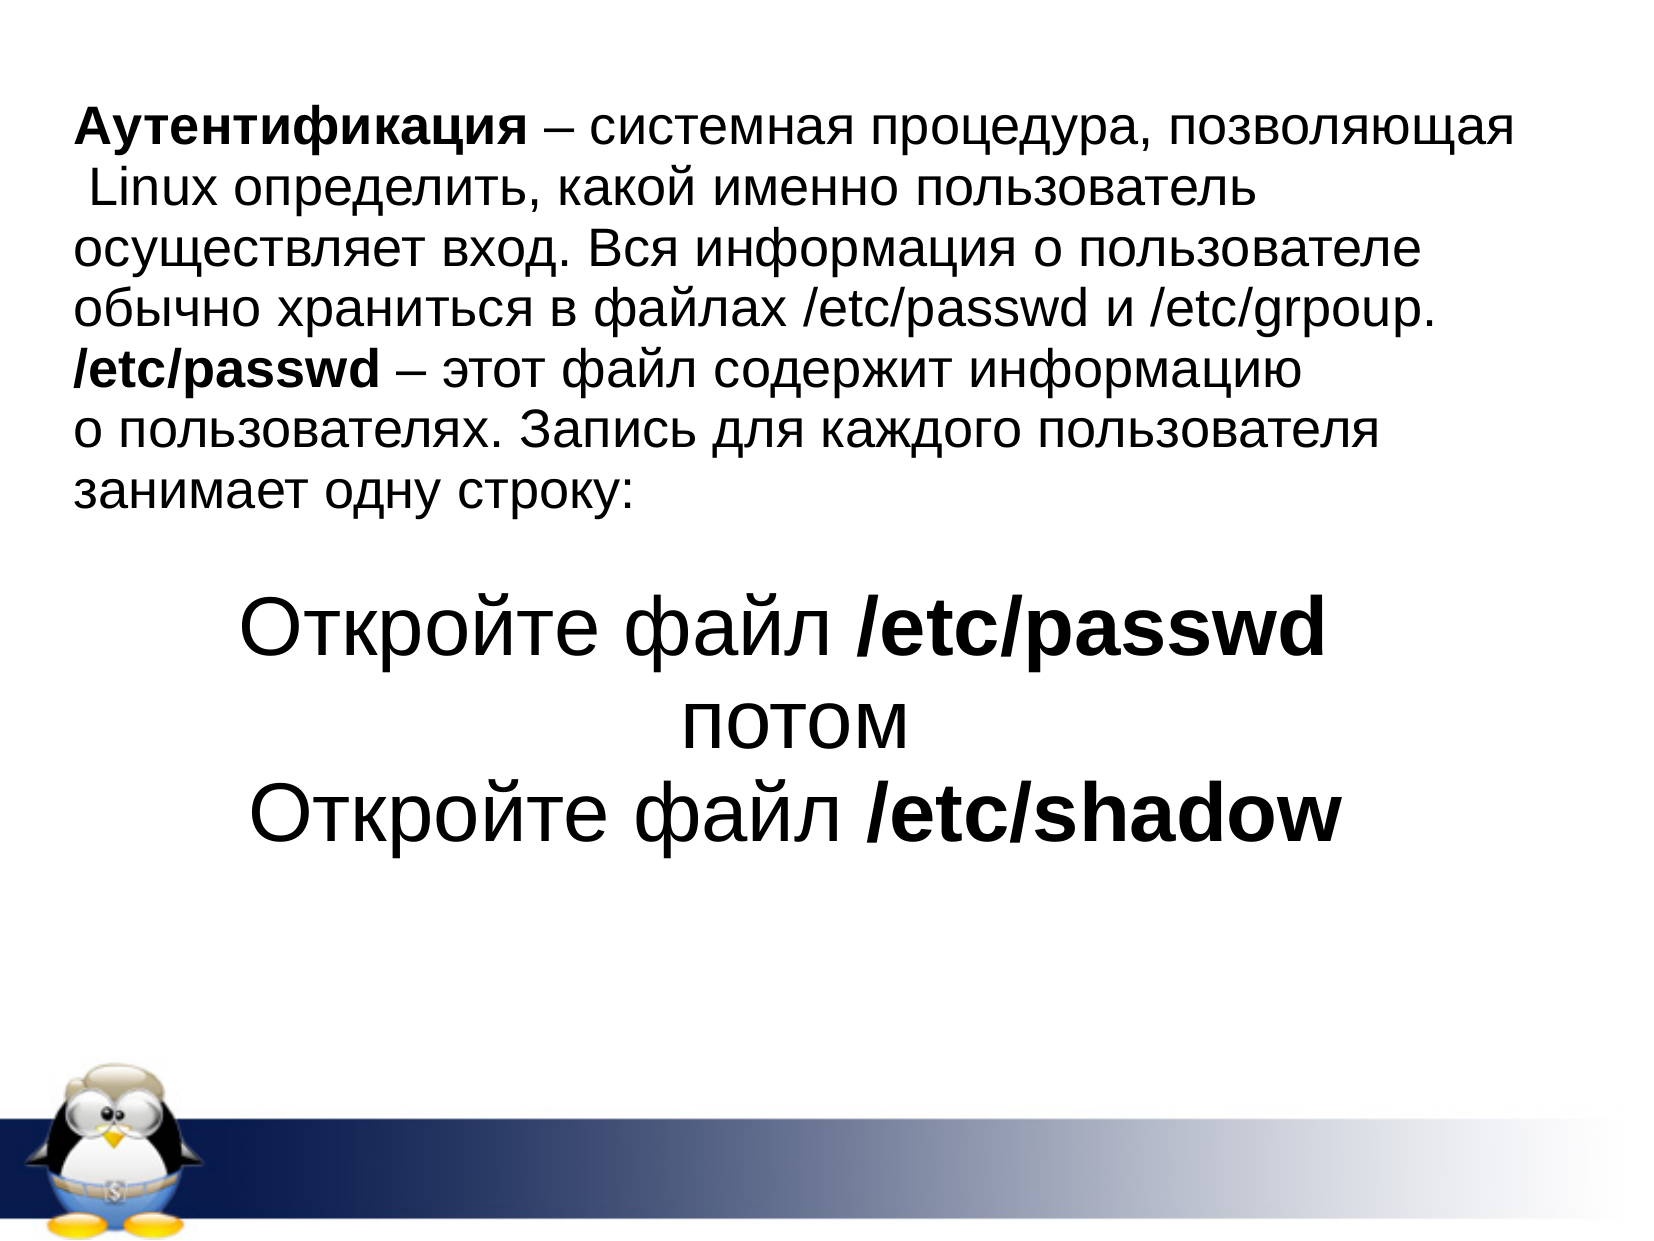

Аутентификация – системная процедура, позволяющая
 Linux определить, какой именно пользователь
осуществляет вход. Вся информация о пользователе
обычно храниться в файлах /etc/passwd и /etc/grpoup.
/etc/passwd – этот файл содержит информацию
о пользователях. Запись для каждого пользователя
занимает одну строку:
Откройте файл /etc/passwd
потом
Откройте файл /etc/shadow